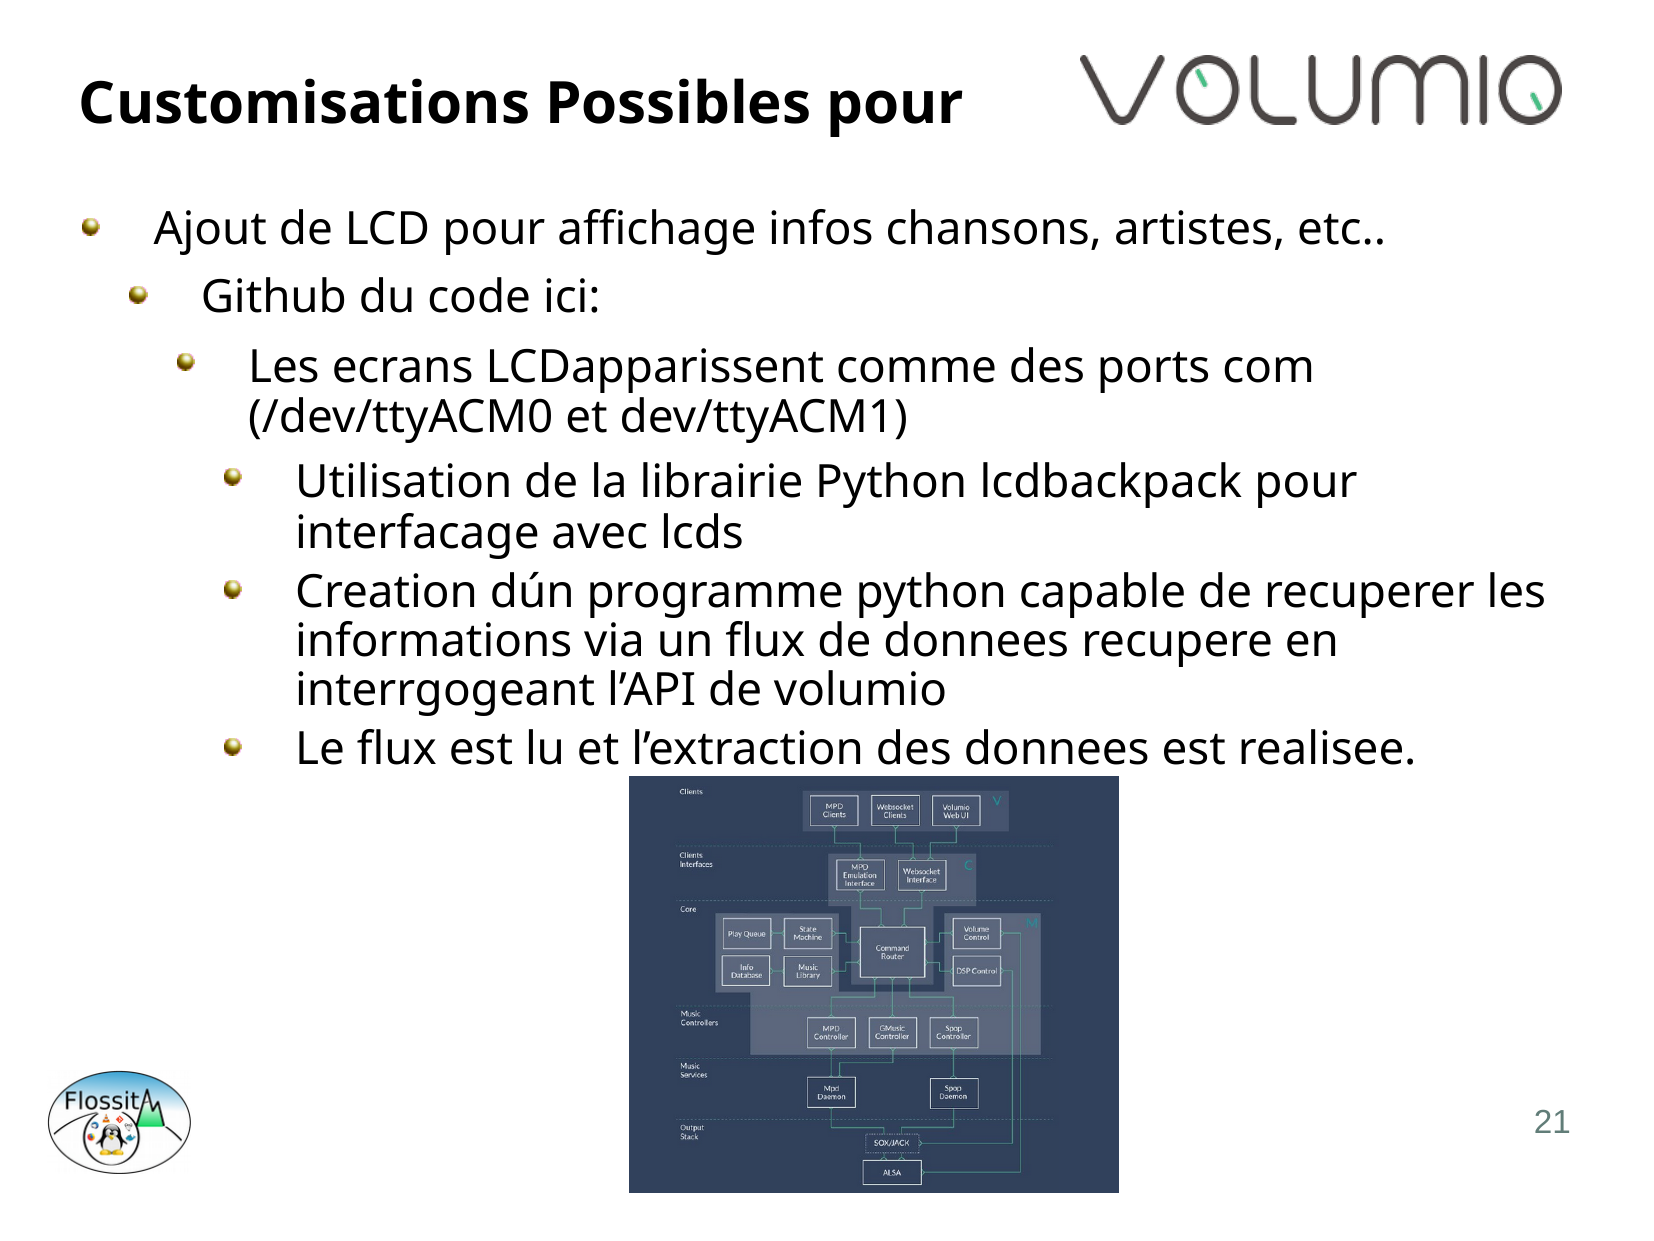

Customisations Possibles pour
# Ajout de LCD pour affichage infos chansons, artistes, etc..
Github du code ici:
Les ecrans LCDapparissent comme des ports com (/dev/ttyACM0 et dev/ttyACM1)
Utilisation de la librairie Python lcdbackpack pour interfacage avec lcds
Creation dún programme python capable de recuperer les informations via un flux de donnees recupere en interrgogeant l’API de volumio
Le flux est lu et l’extraction des donnees est realisee.
21